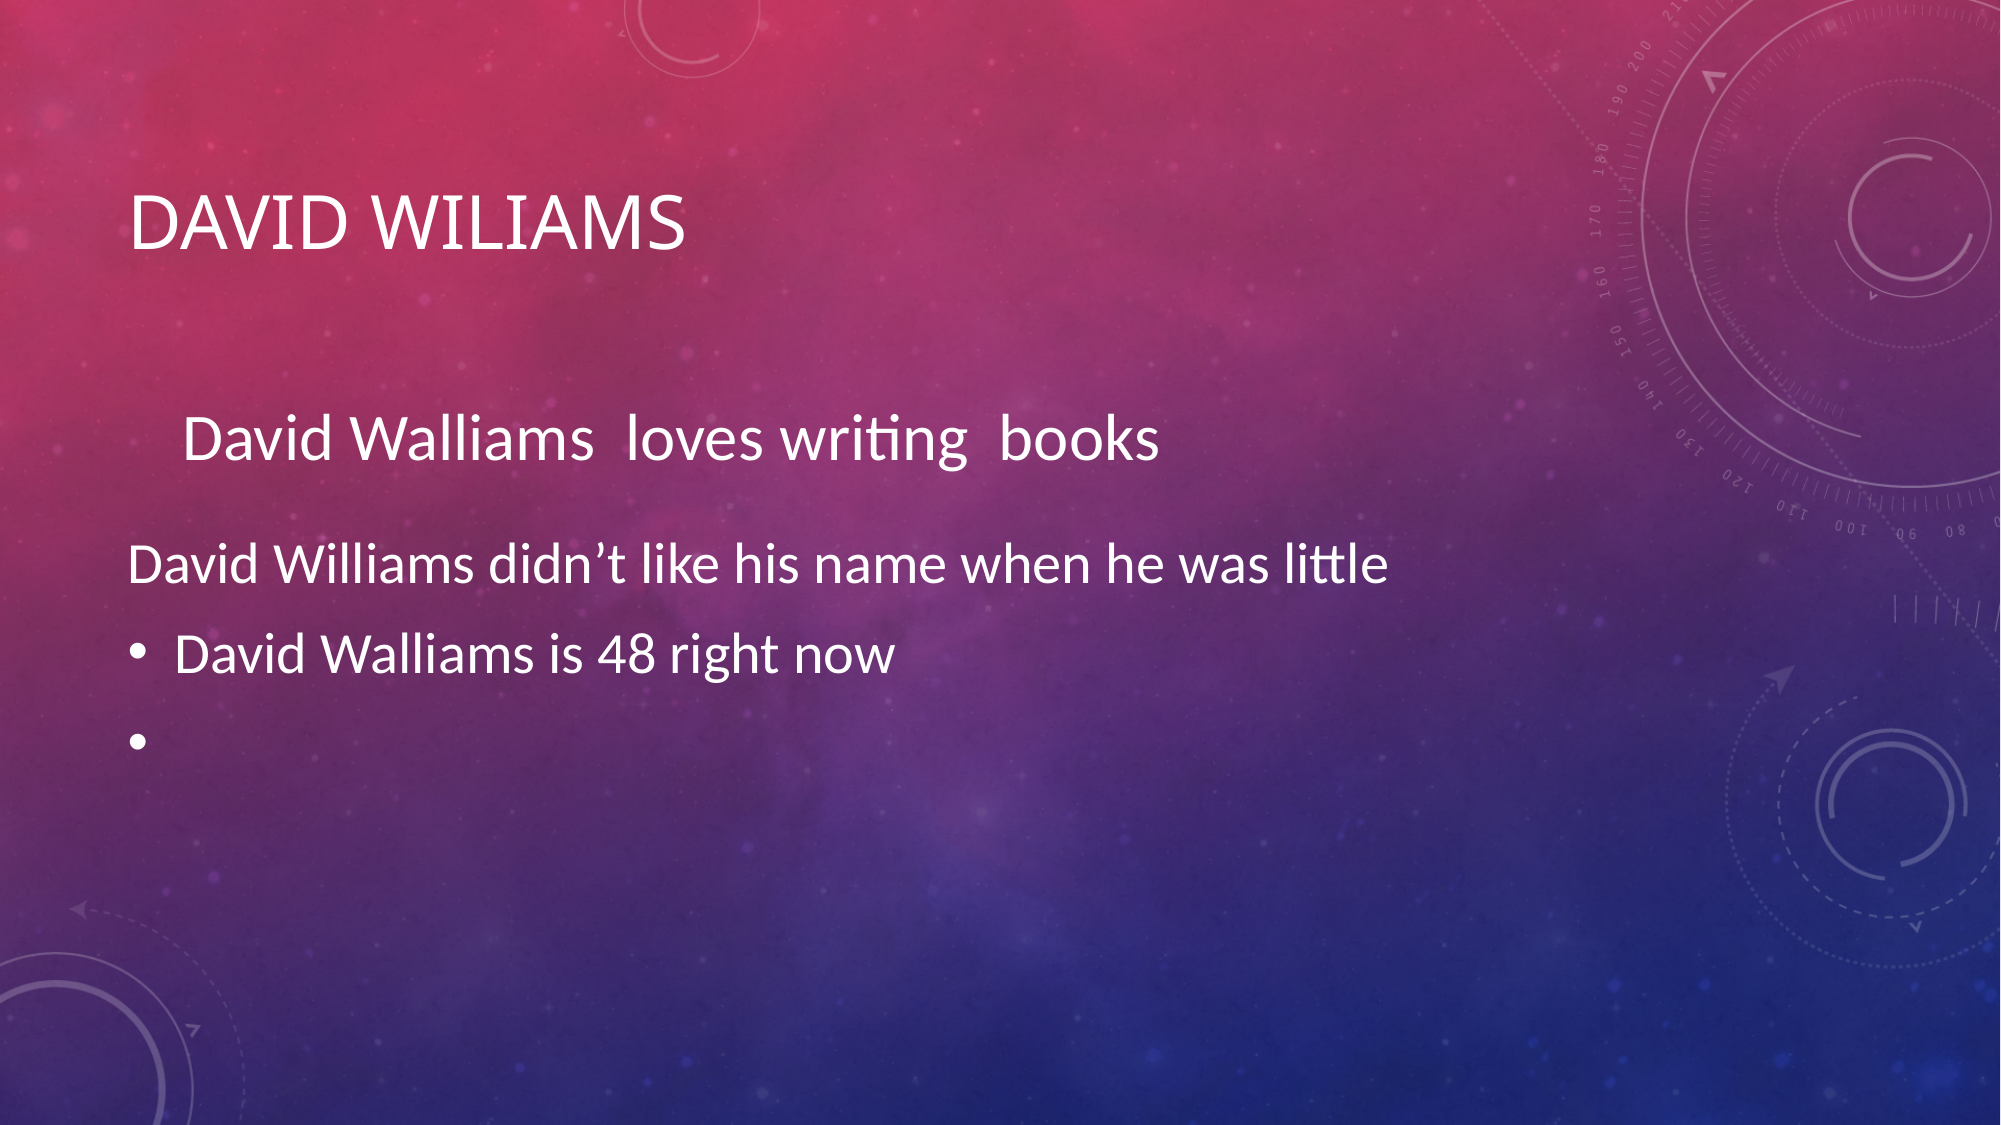

# David wiliams
David Williams didn’t like his name when he was little
David Walliams is 48 right now
David Walliams loves writing books